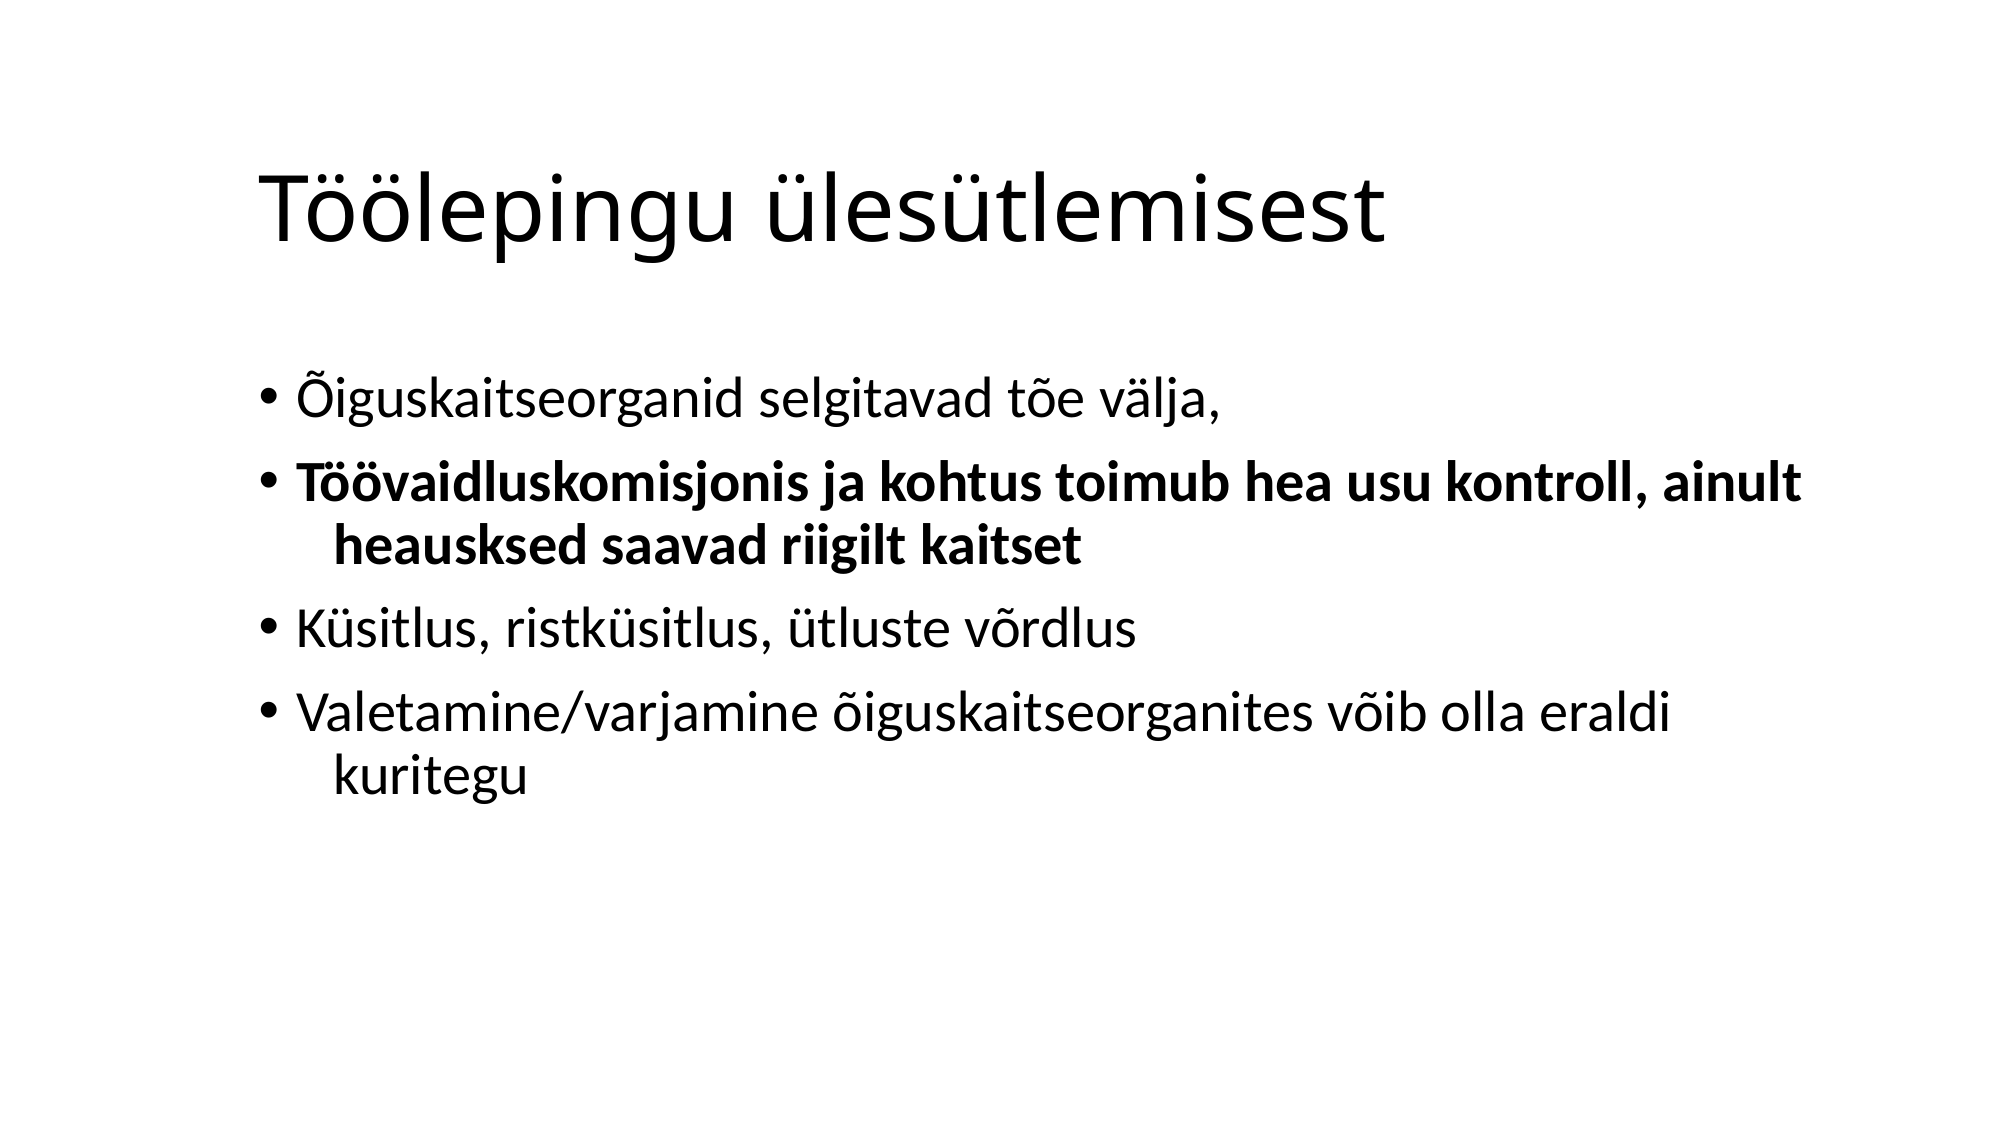

# Töölepingu ülesütlemisest
Õiguskaitseorganid selgitavad tõe välja,
Töövaidluskomisjonis ja kohtus toimub hea usu kontroll, ainult heausksed saavad riigilt kaitset
Küsitlus, ristküsitlus, ütluste võrdlus
Valetamine/varjamine õiguskaitseorganites võib olla eraldi kuritegu